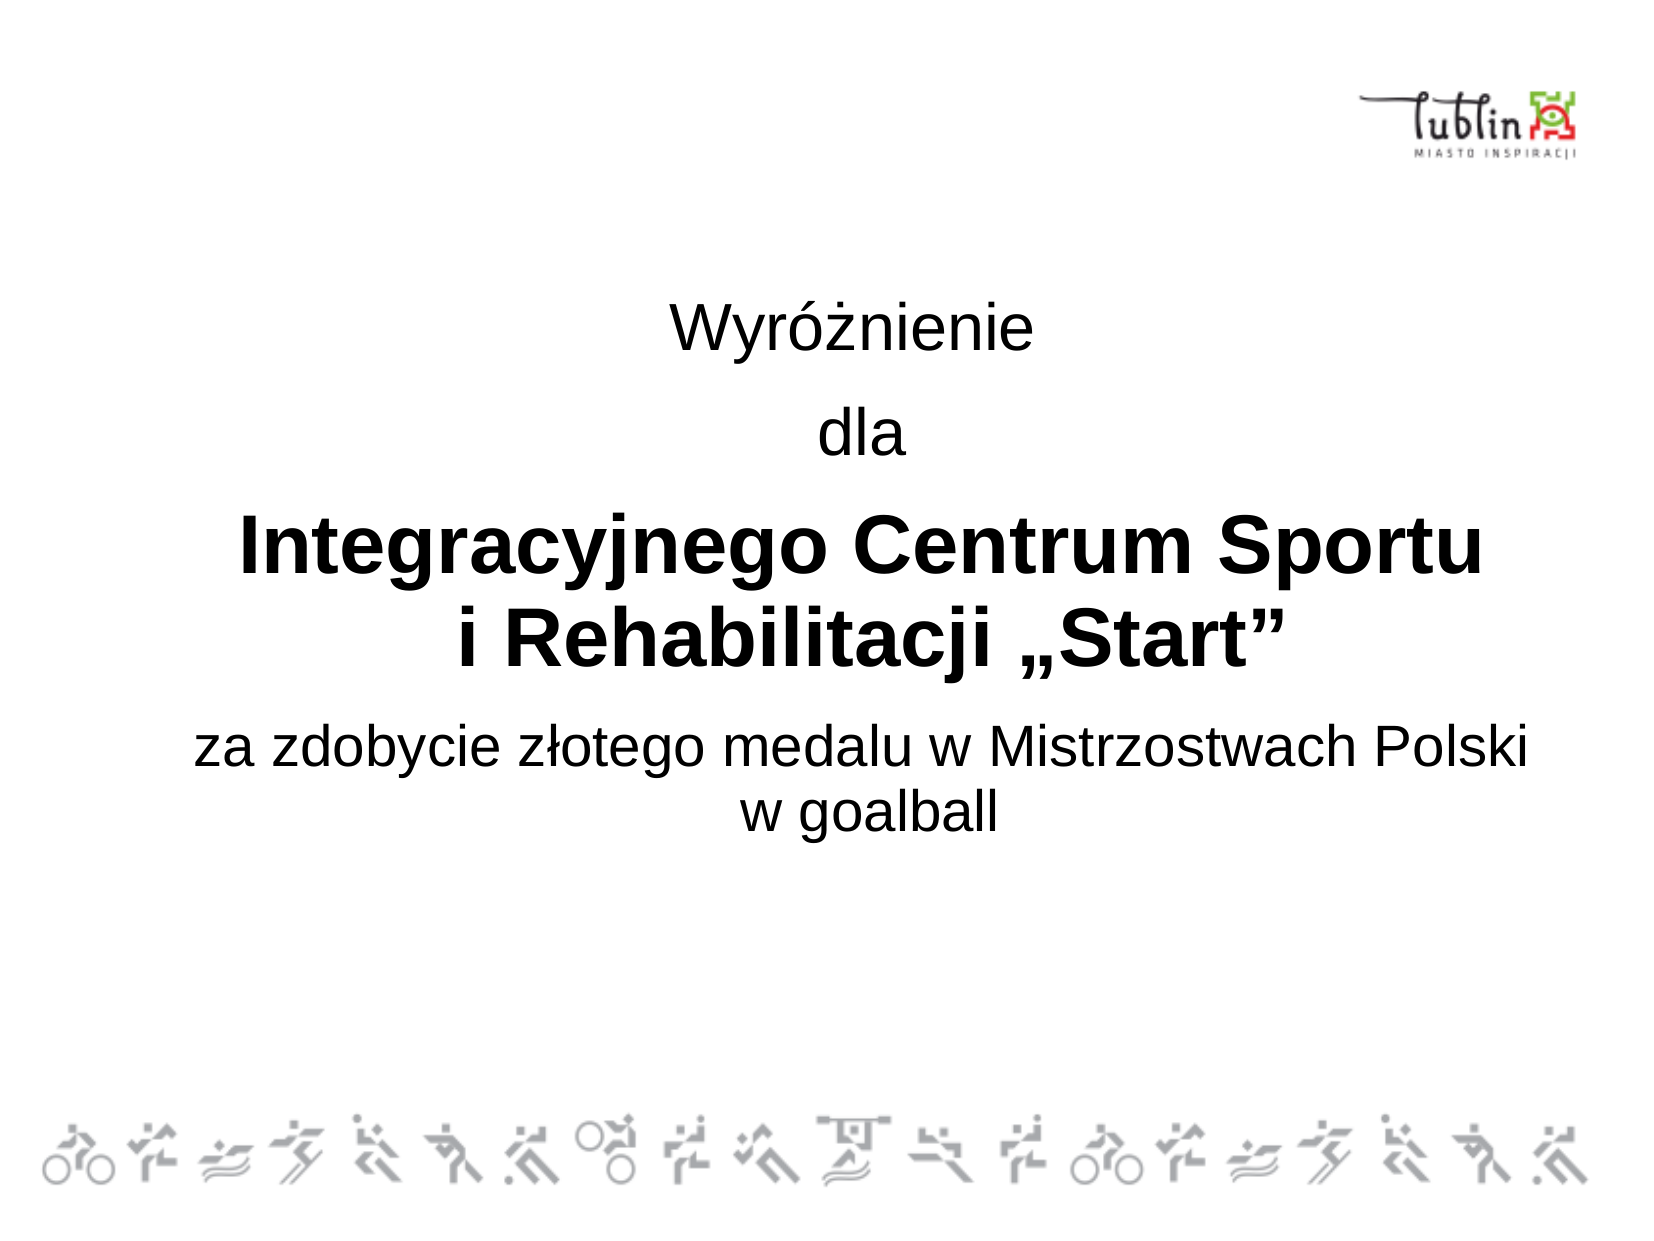

# Wyróżnienie
dla
Integracyjnego Centrum Sportu
 i Rehabilitacji „Start”
za zdobycie złotego medalu w Mistrzostwach Polski
 w goalball